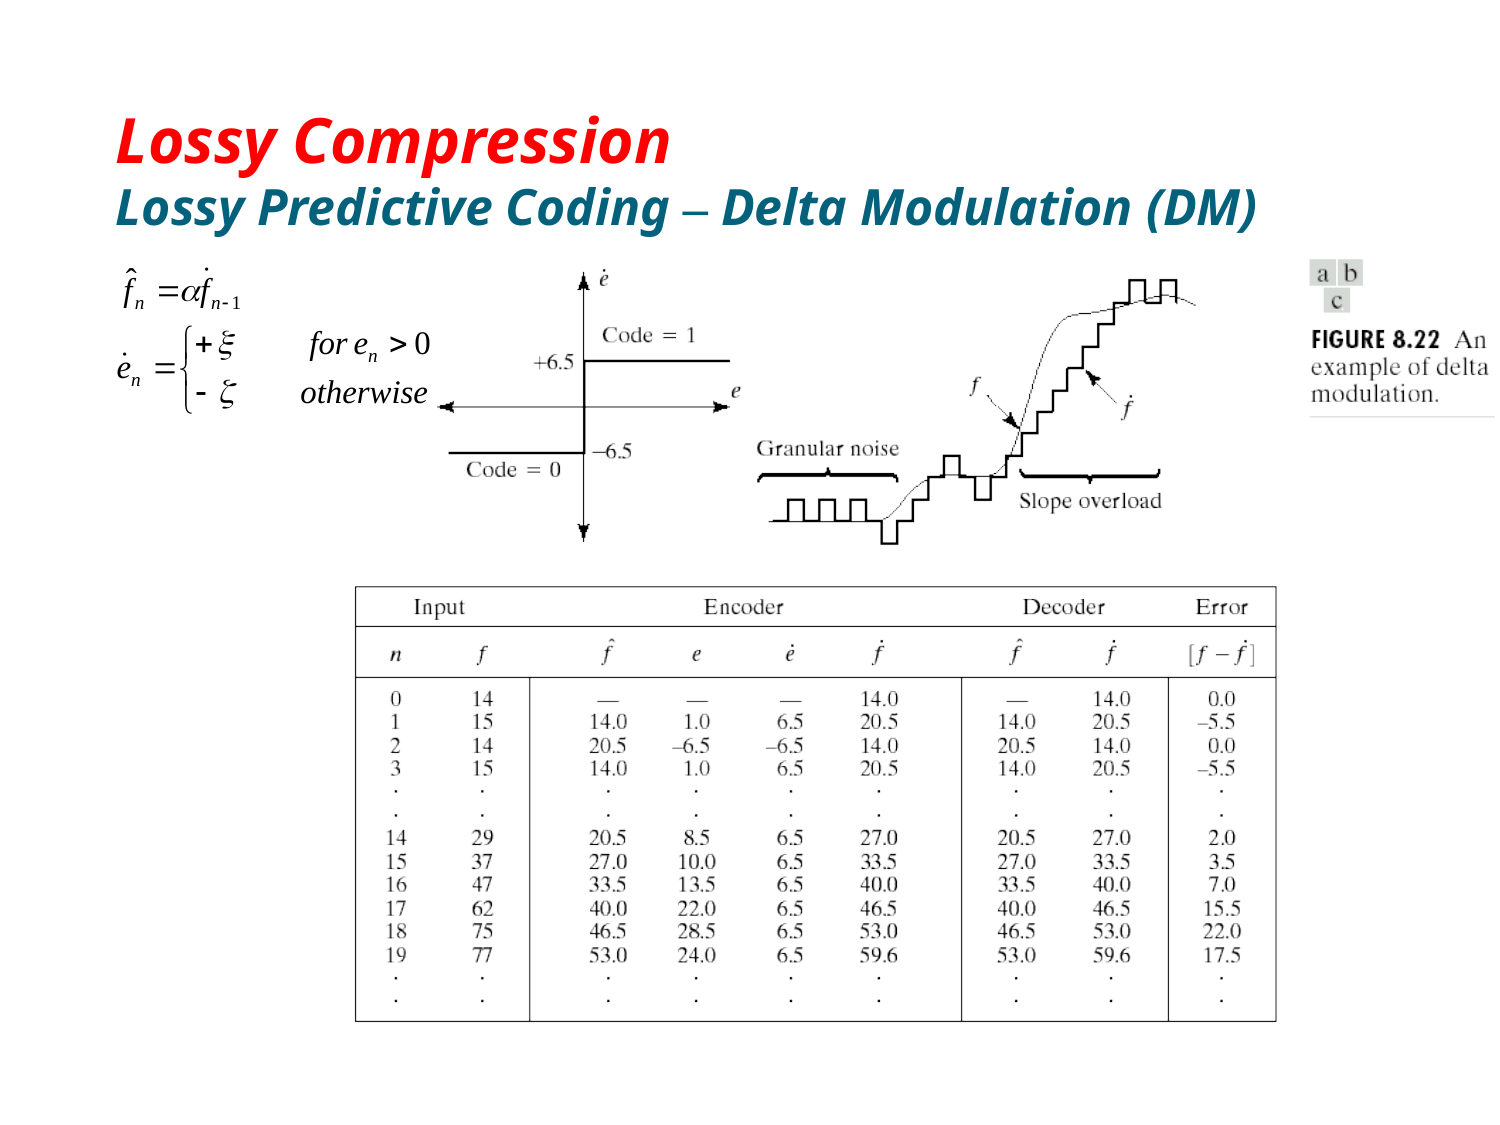

Lossy Compression
Lossy Predictive Coding – Delta Modulation (DM)